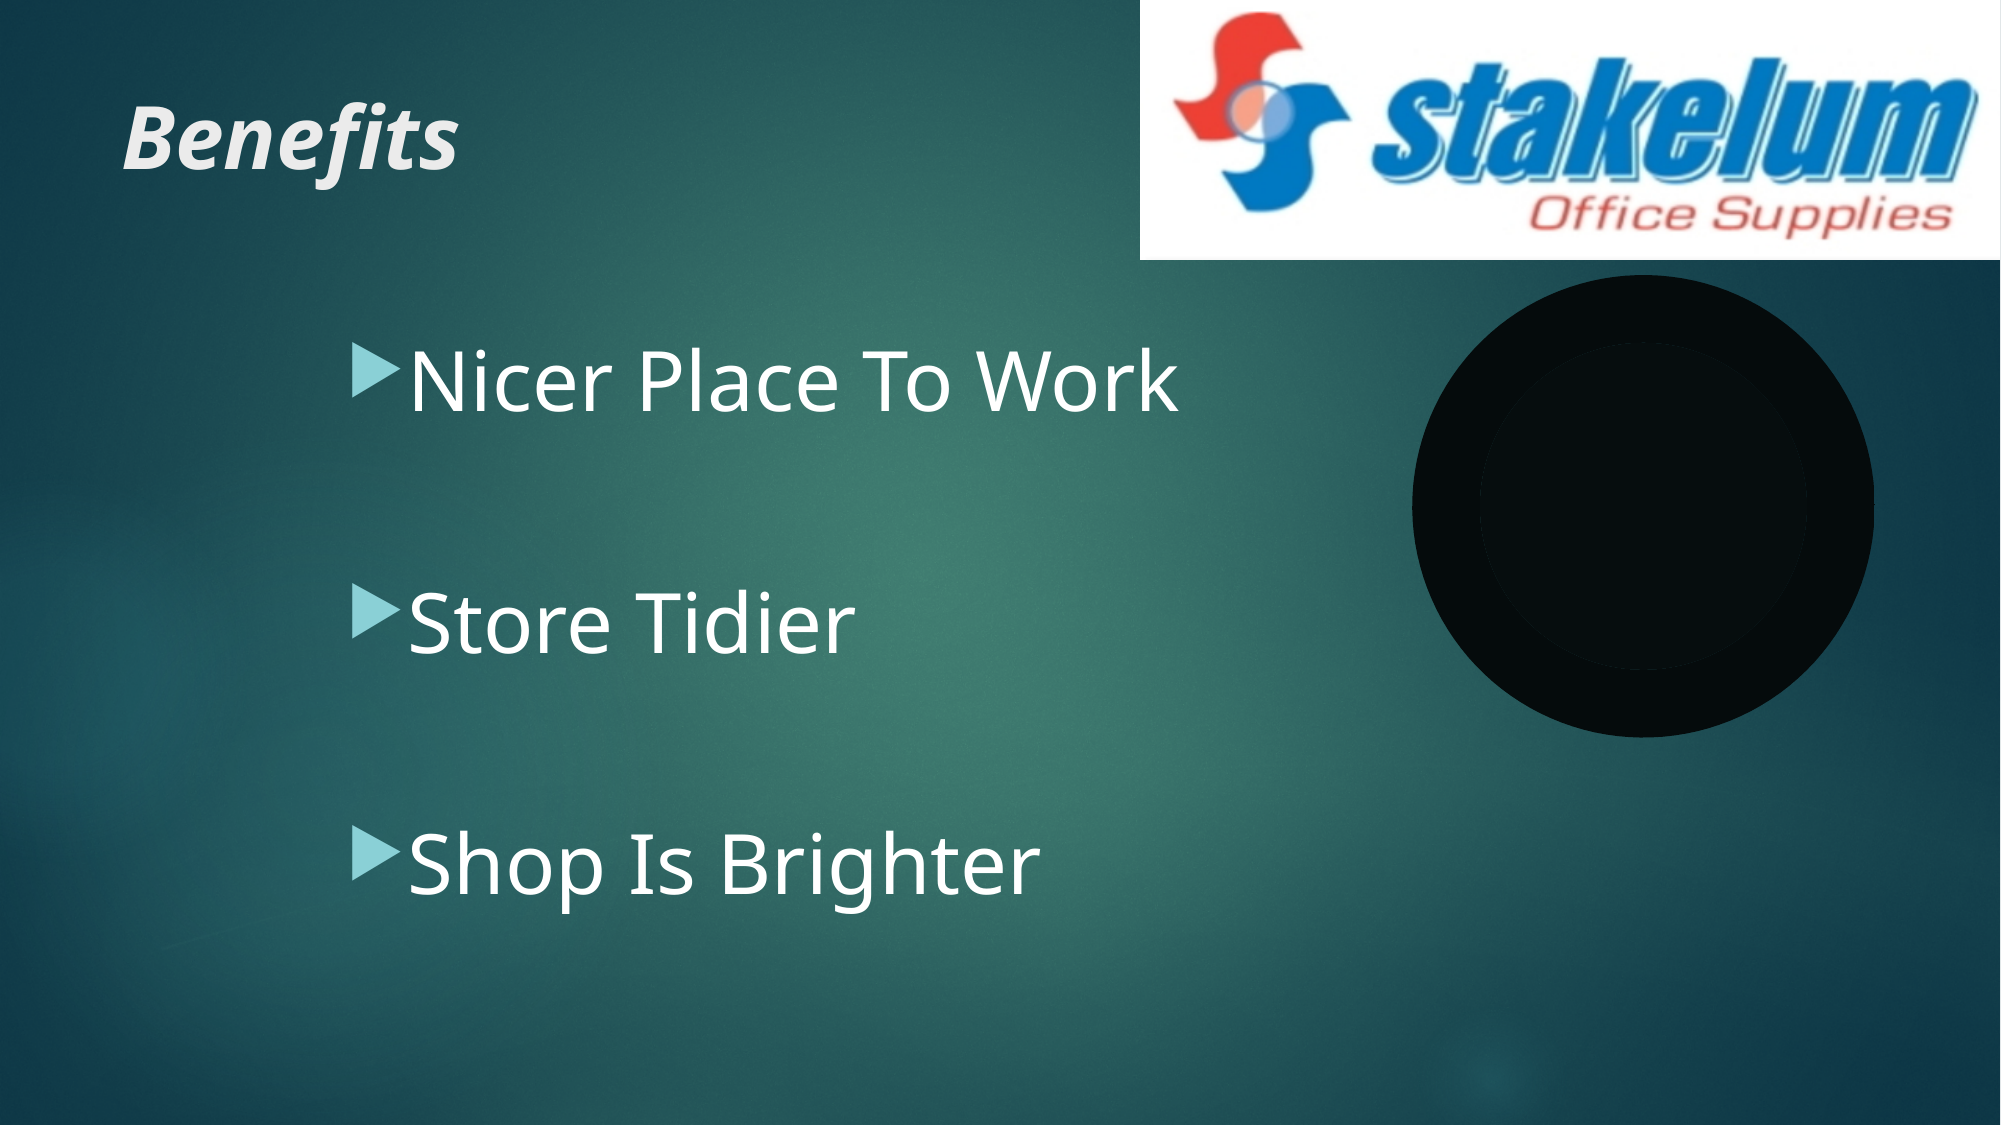

# Benefits
Nicer Place To Work
Store Tidier
Shop Is Brighter